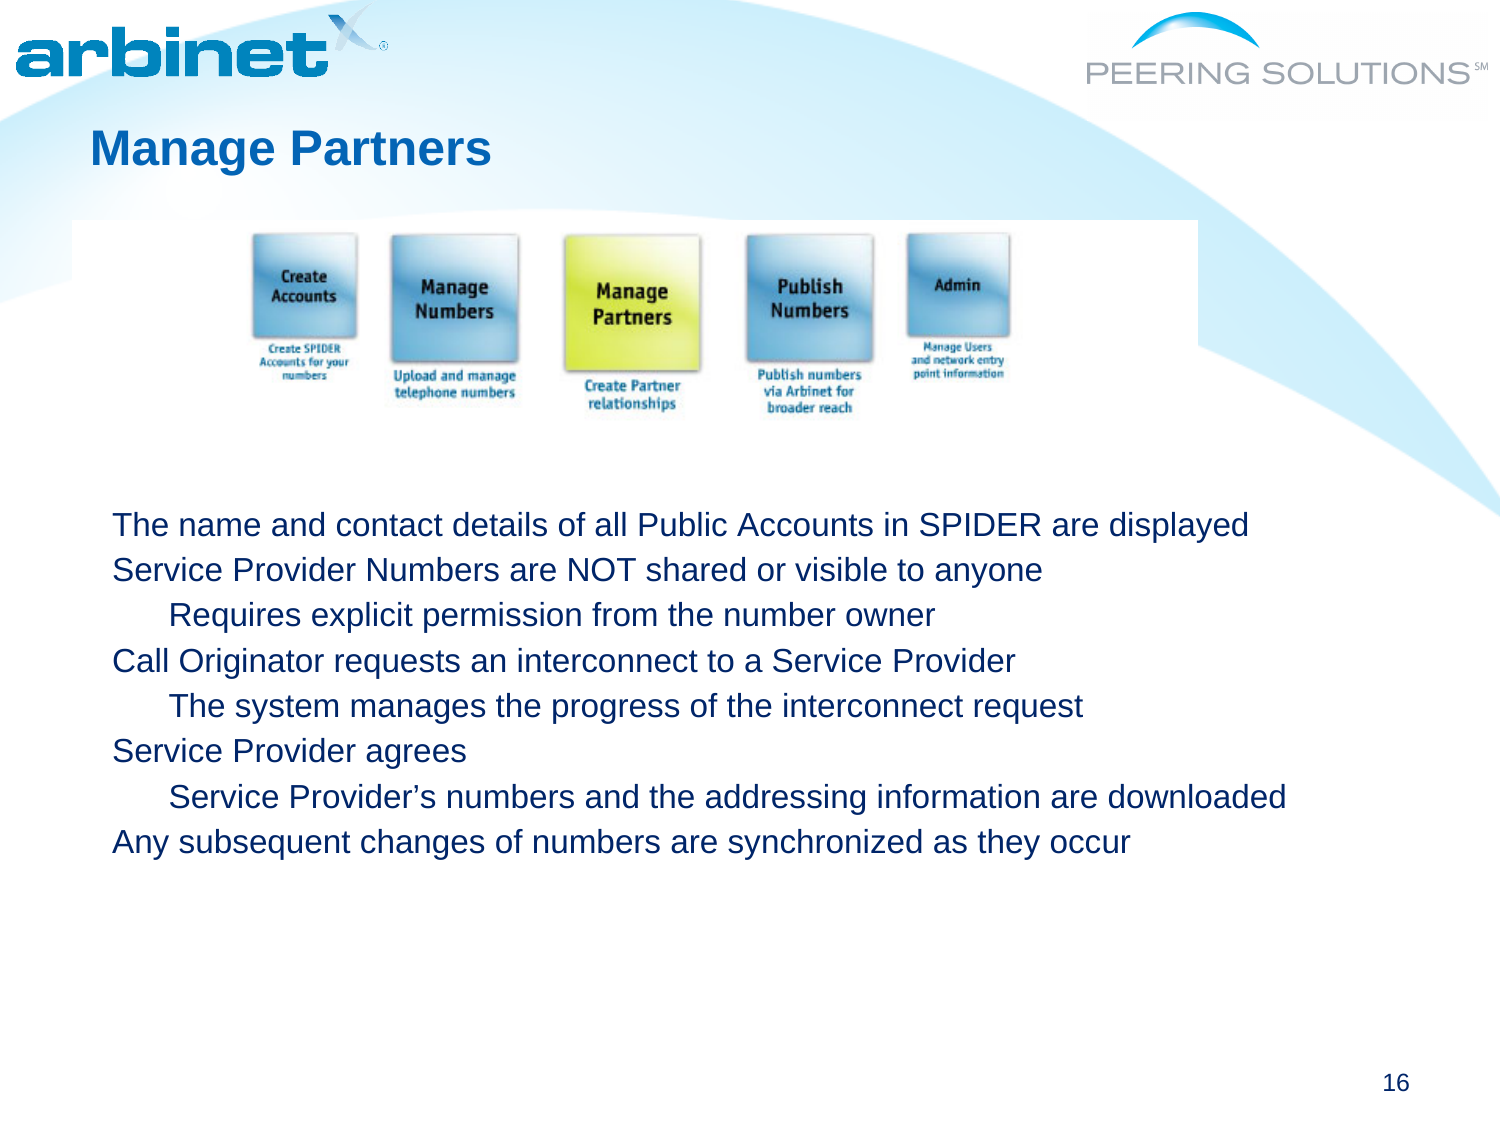

# Manage Partners
The name and contact details of all Public Accounts in SPIDER are displayed
Service Provider Numbers are NOT shared or visible to anyone
Requires explicit permission from the number owner
Call Originator requests an interconnect to a Service Provider
The system manages the progress of the interconnect request
Service Provider agrees
Service Provider’s numbers and the addressing information are downloaded
Any subsequent changes of numbers are synchronized as they occur
16